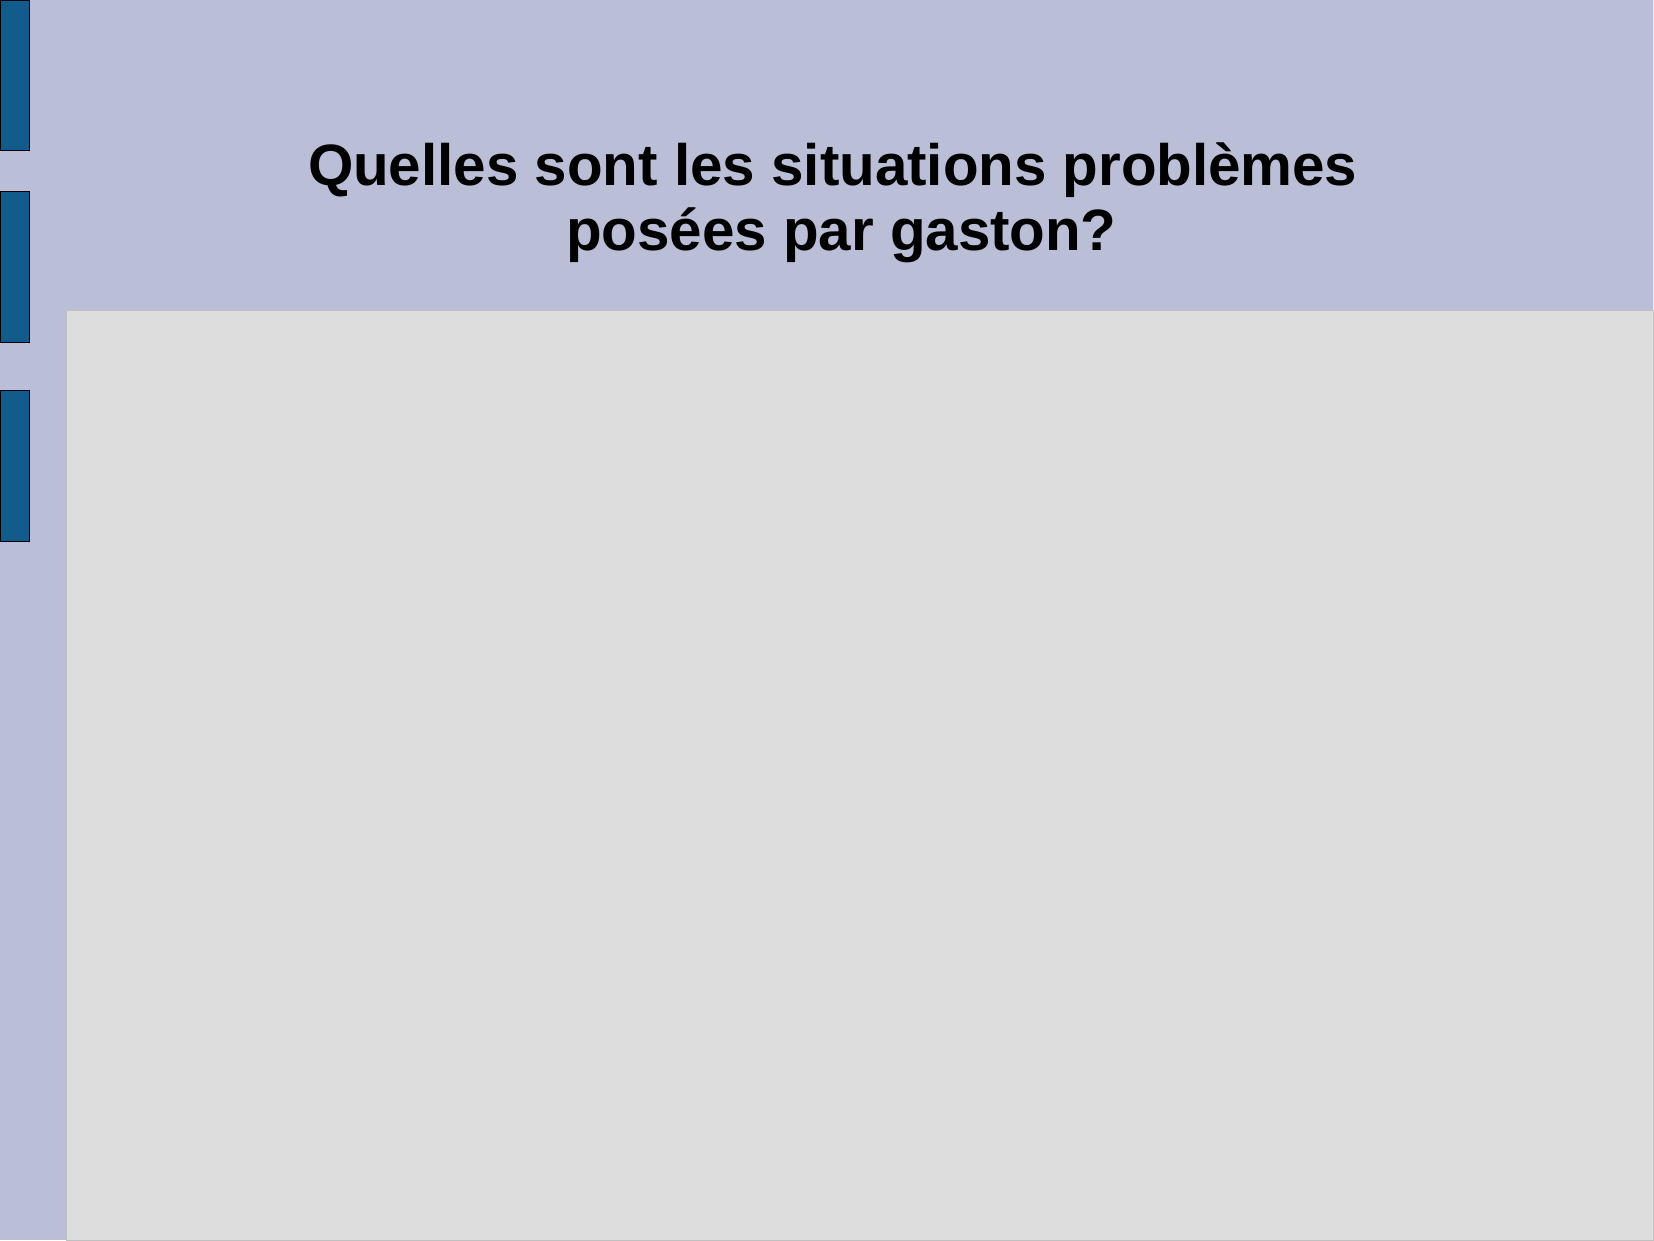

Quelles sont les situations problèmes
posées par gaston?